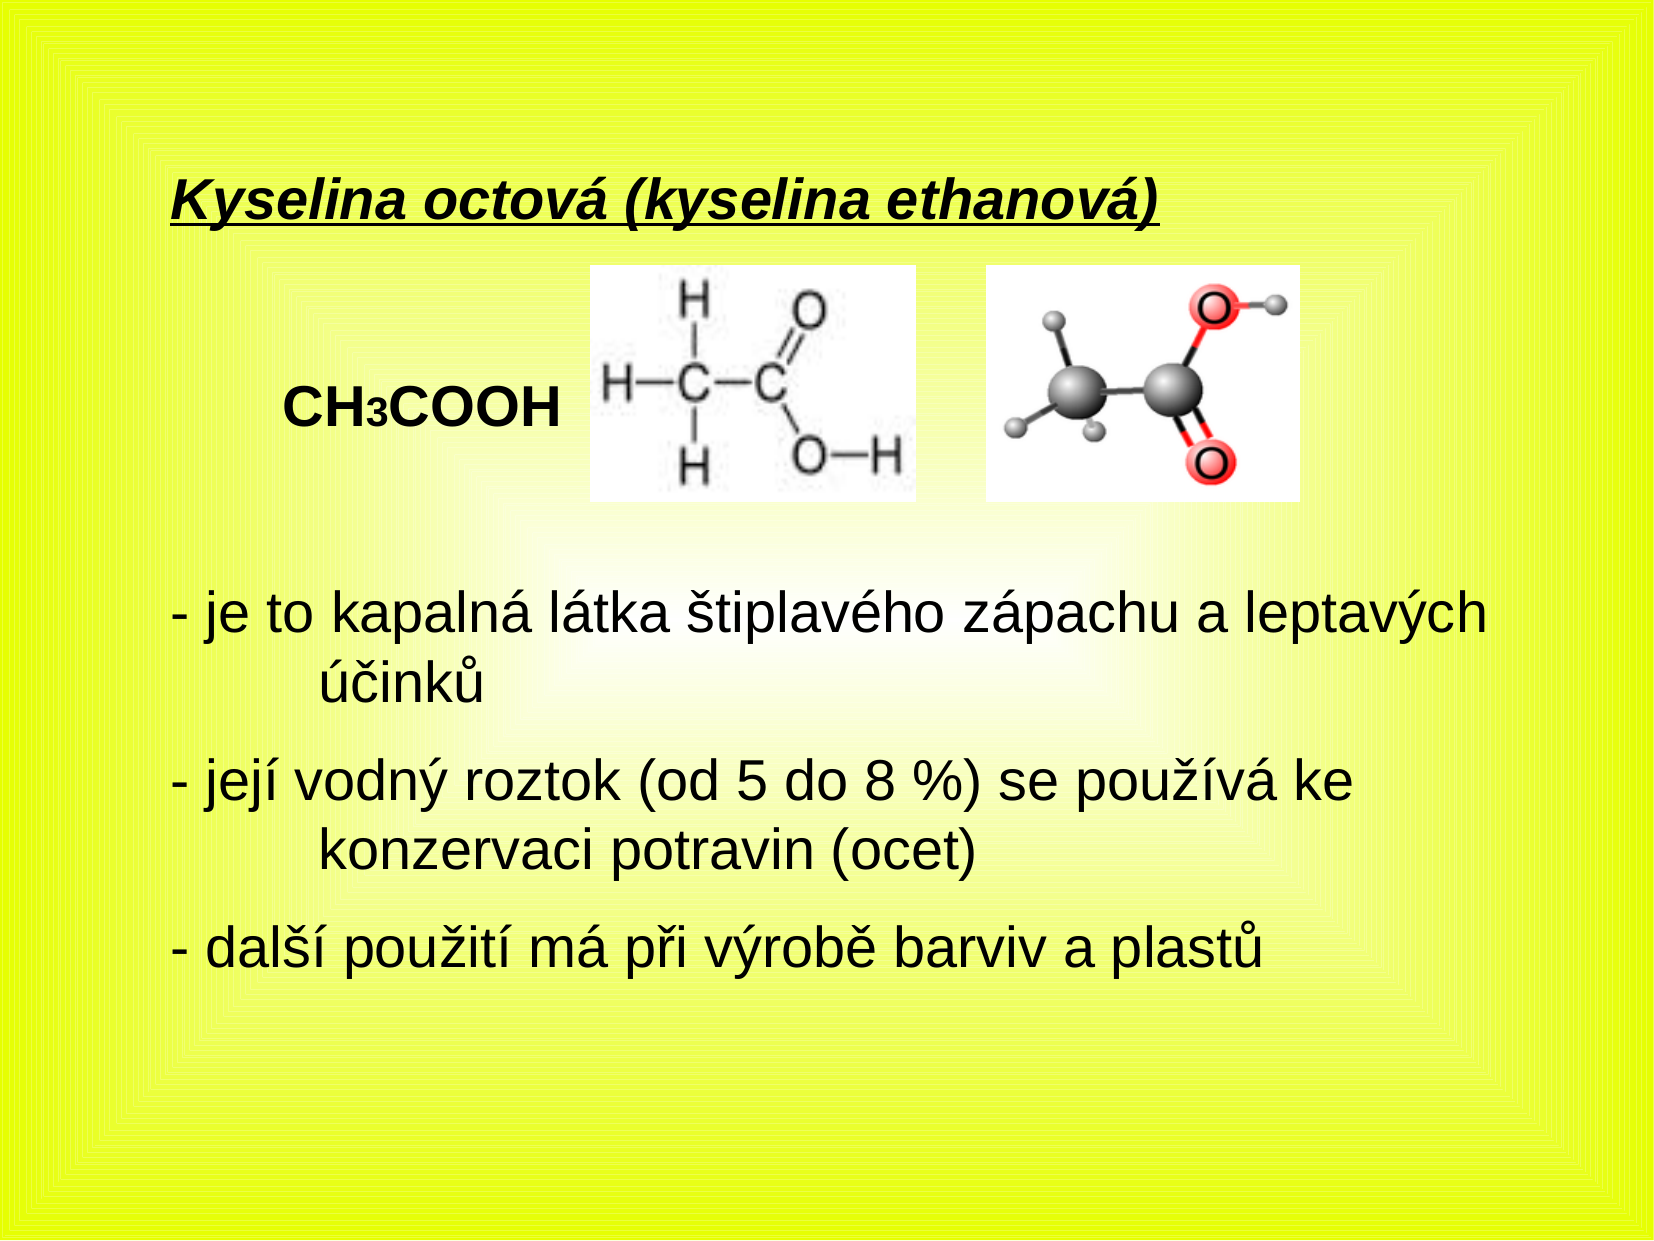

# Kyselina octová (kyselina ethanová)
 CH3COOH
- je to kapalná látka štiplavého zápachu a leptavých účinků
- její vodný roztok (od 5 do 8 %) se používá ke konzervaci potravin (ocet)
- další použití má při výrobě barviv a plastů